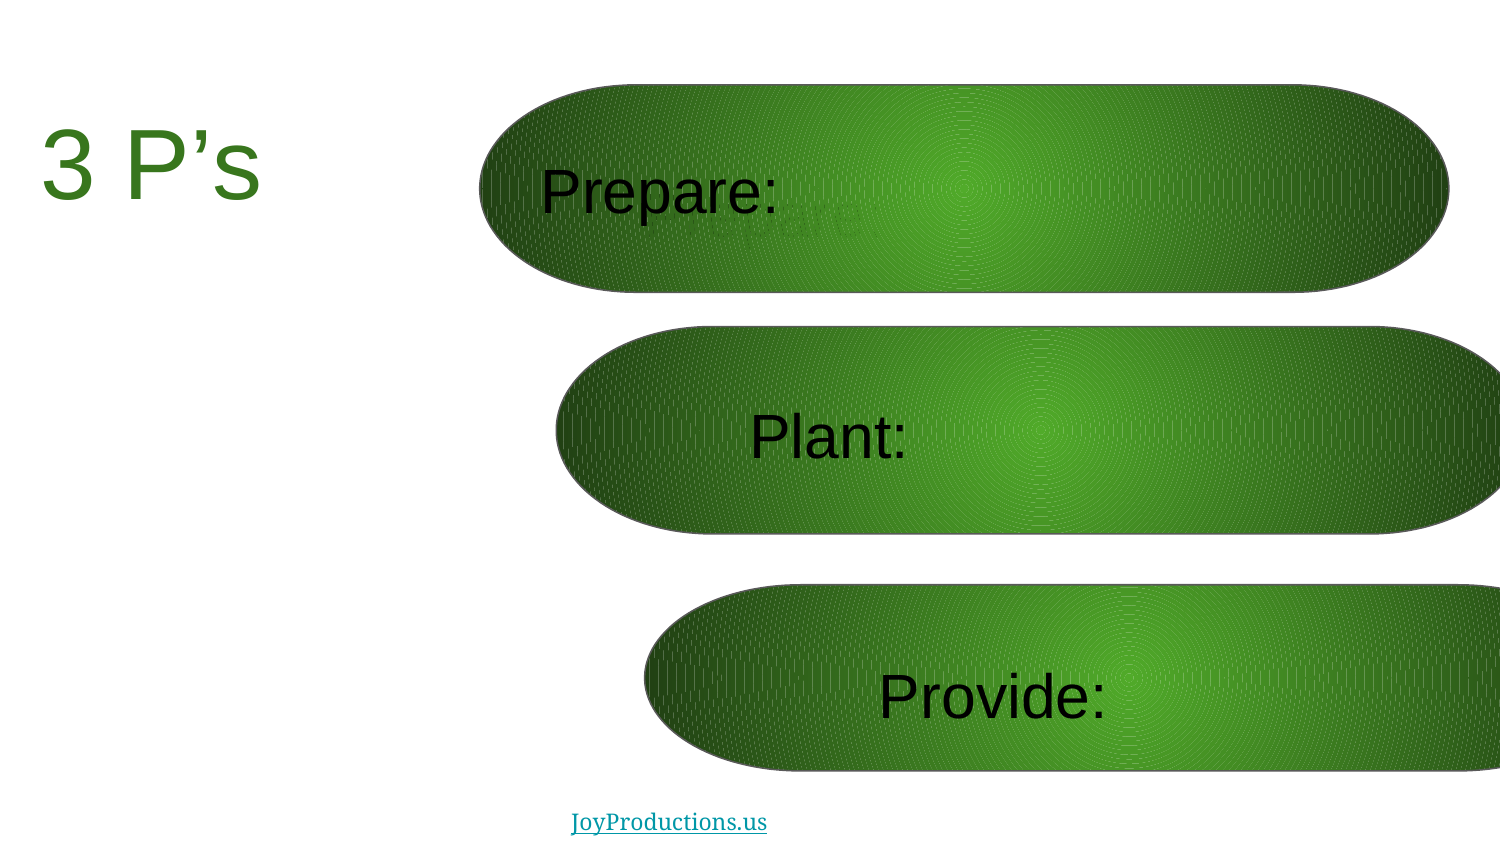

# 3 P’s
Prepare:
Prepare:
Plant:
Provide:
JoyProductions.us